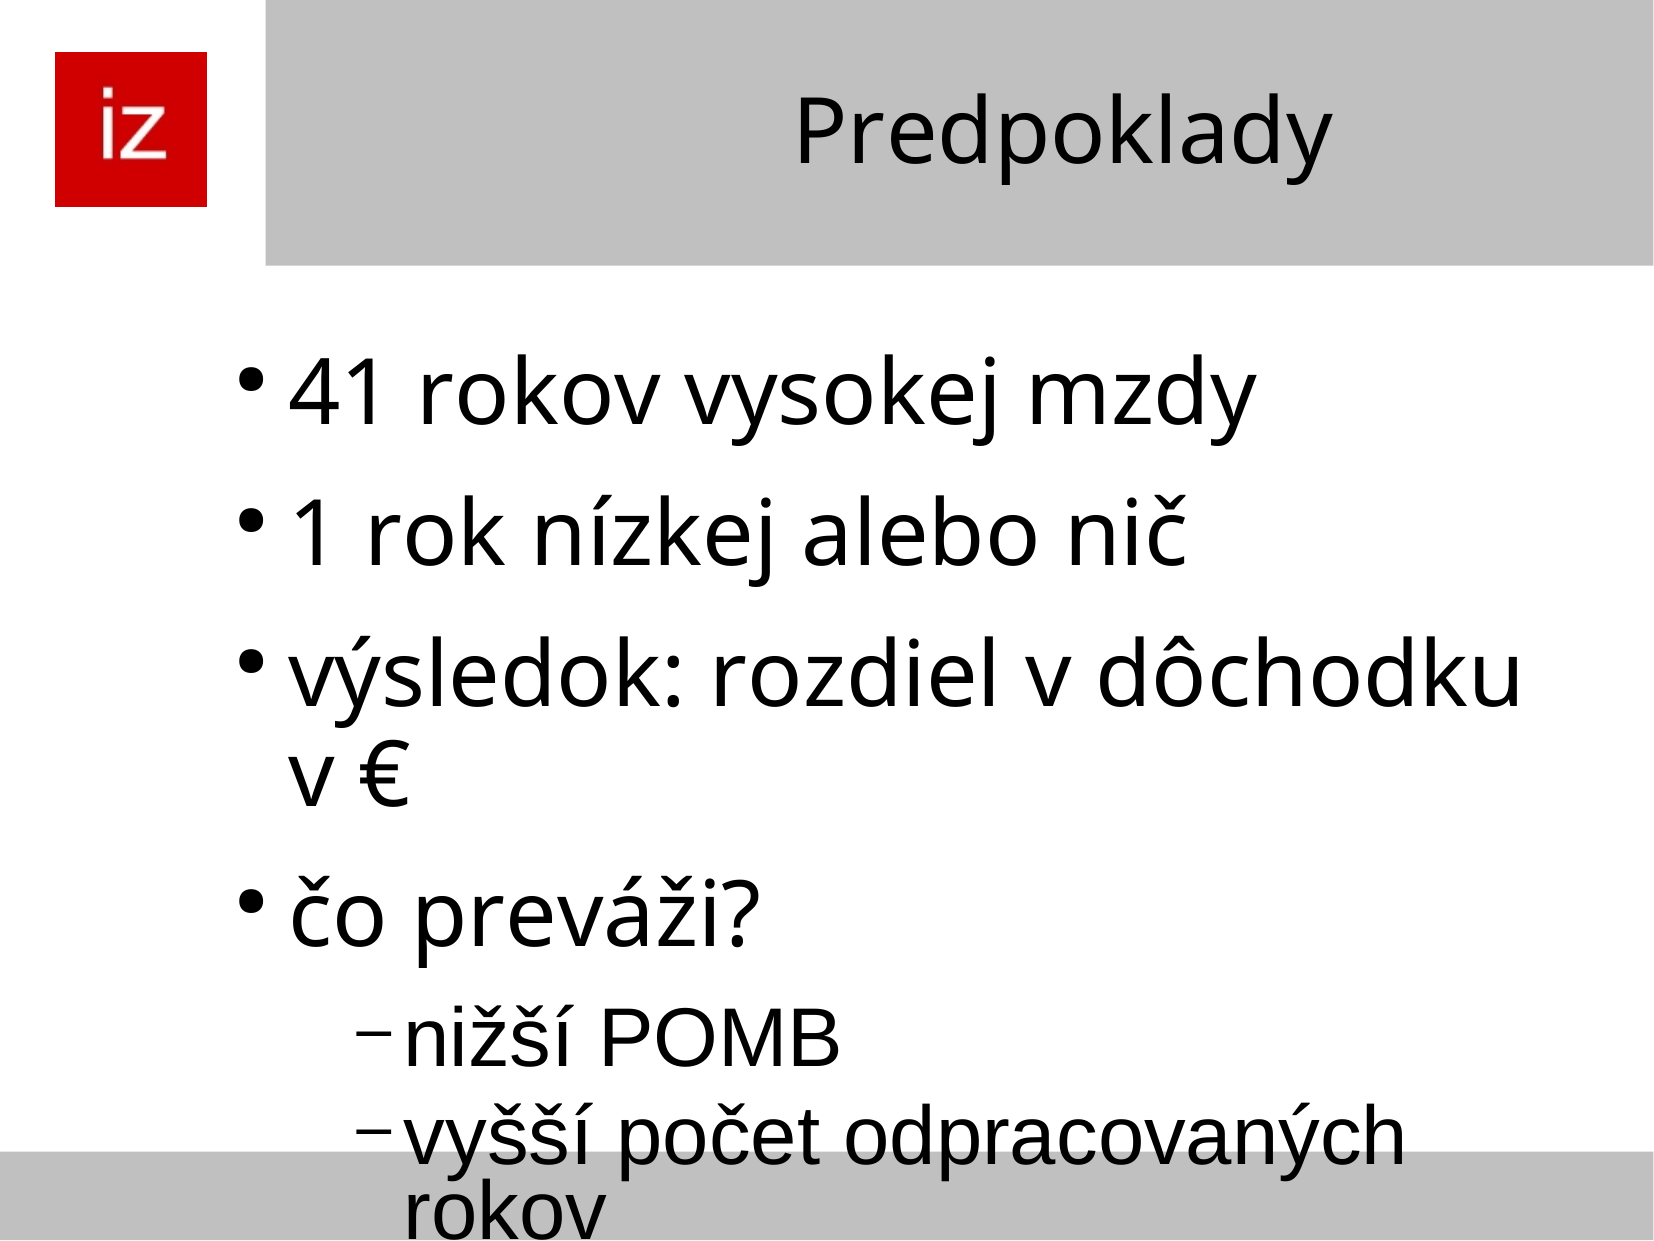

# Predpoklady
41 rokov vysokej mzdy
1 rok nízkej alebo nič
výsledok: rozdiel v dôchodku v €
čo preváži?
nižší POMB
vyšší počet odpracovaných rokov